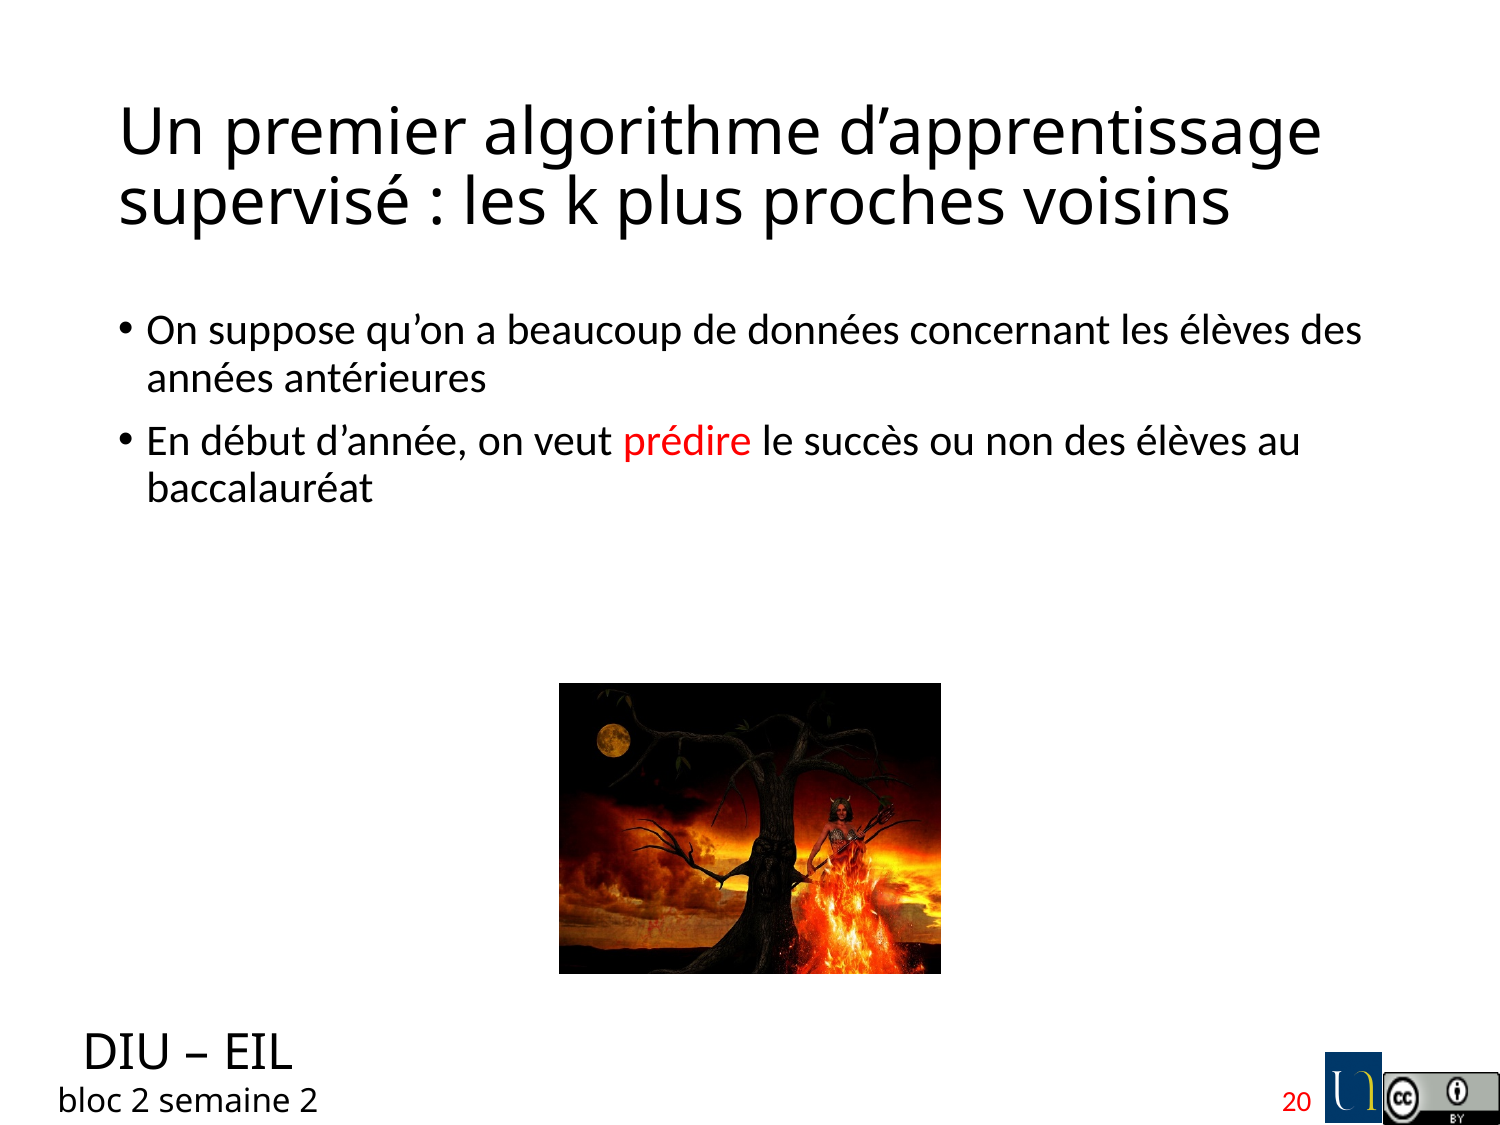

# Un premier algorithme d’apprentissage supervisé : les k plus proches voisins
On suppose qu’on a beaucoup de données concernant les élèves des années antérieures
En début d’année, on veut prédire le succès ou non des élèves au baccalauréat